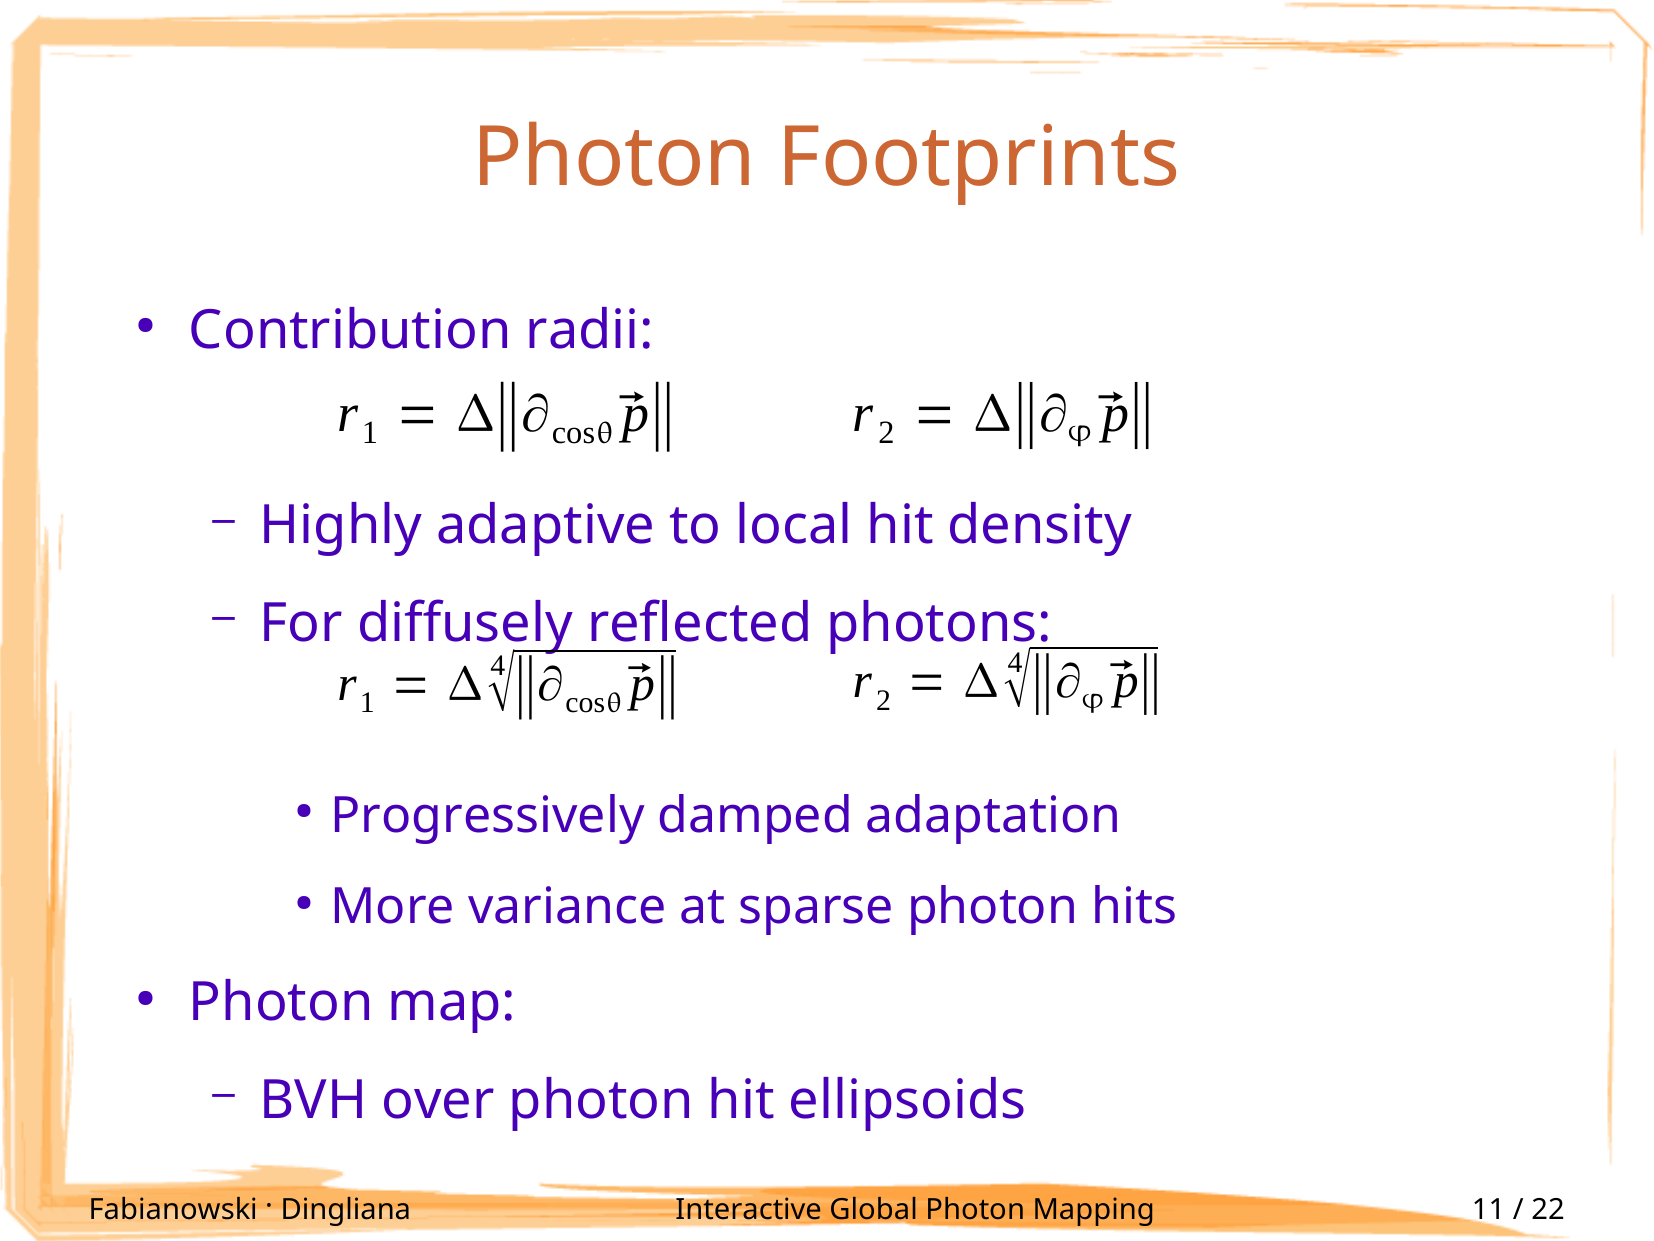

# Photon Footprints
Contribution radii:
Highly adaptive to local hit density
For diffusely reflected photons:
Progressively damped adaptation
More variance at sparse photon hits
Photon map:
BVH over photon hit ellipsoids